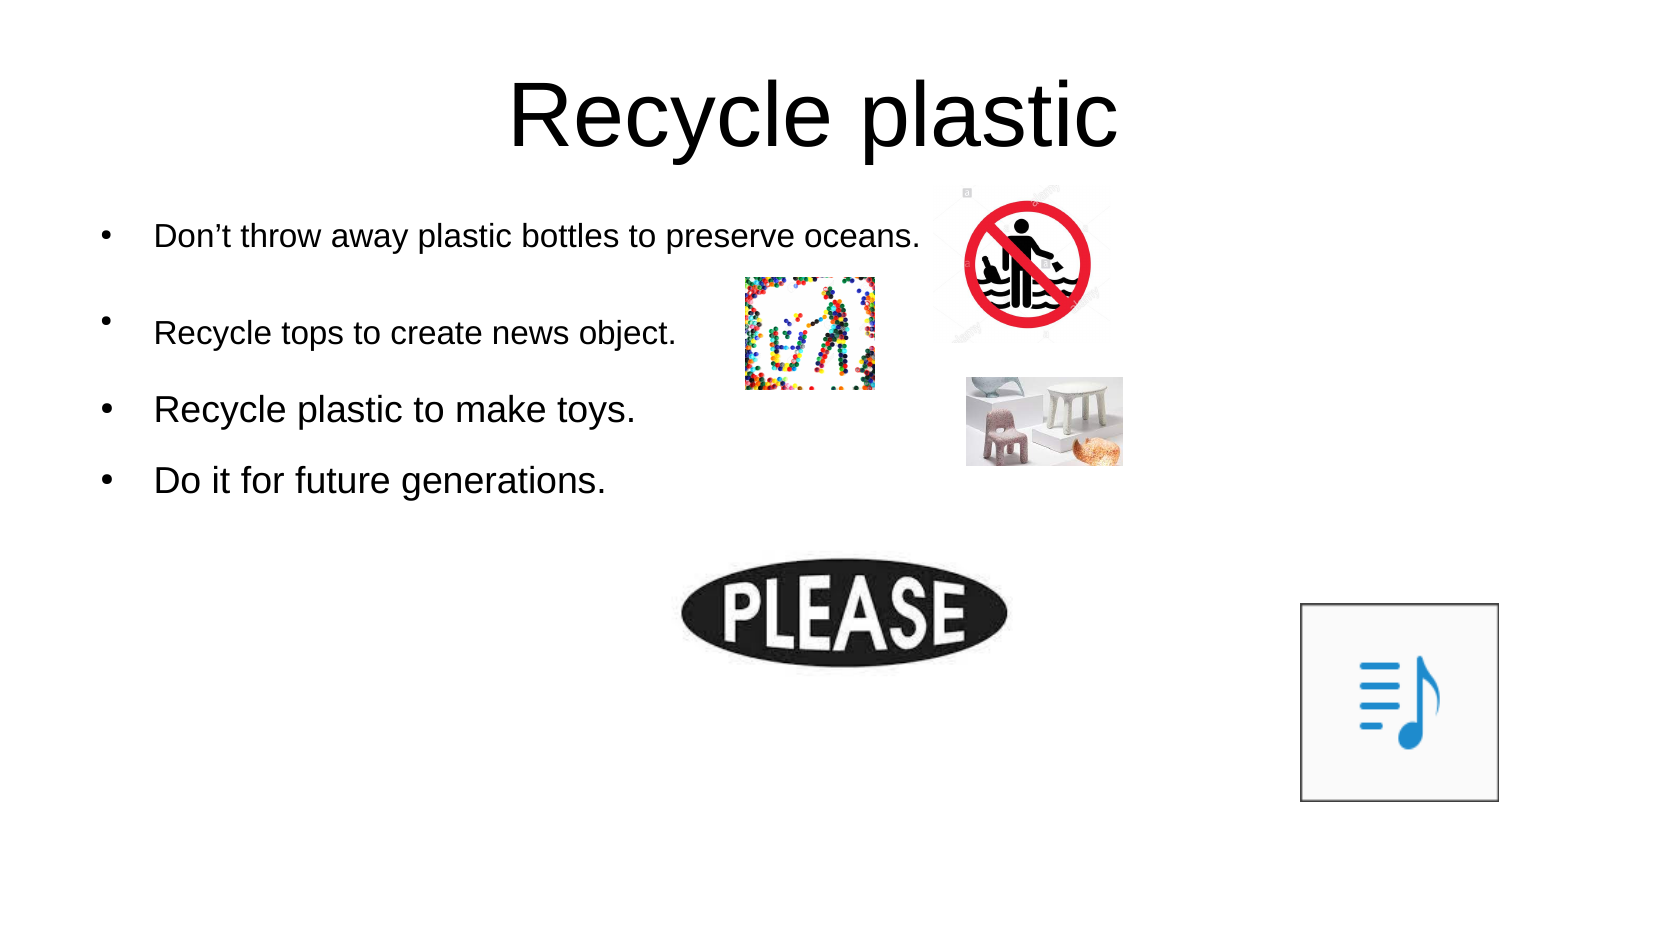

# Recycle plastic
Don’t throw away plastic bottles to preserve oceans.
Recycle tops to create news object.
Recycle plastic to make toys.
Do it for future generations.